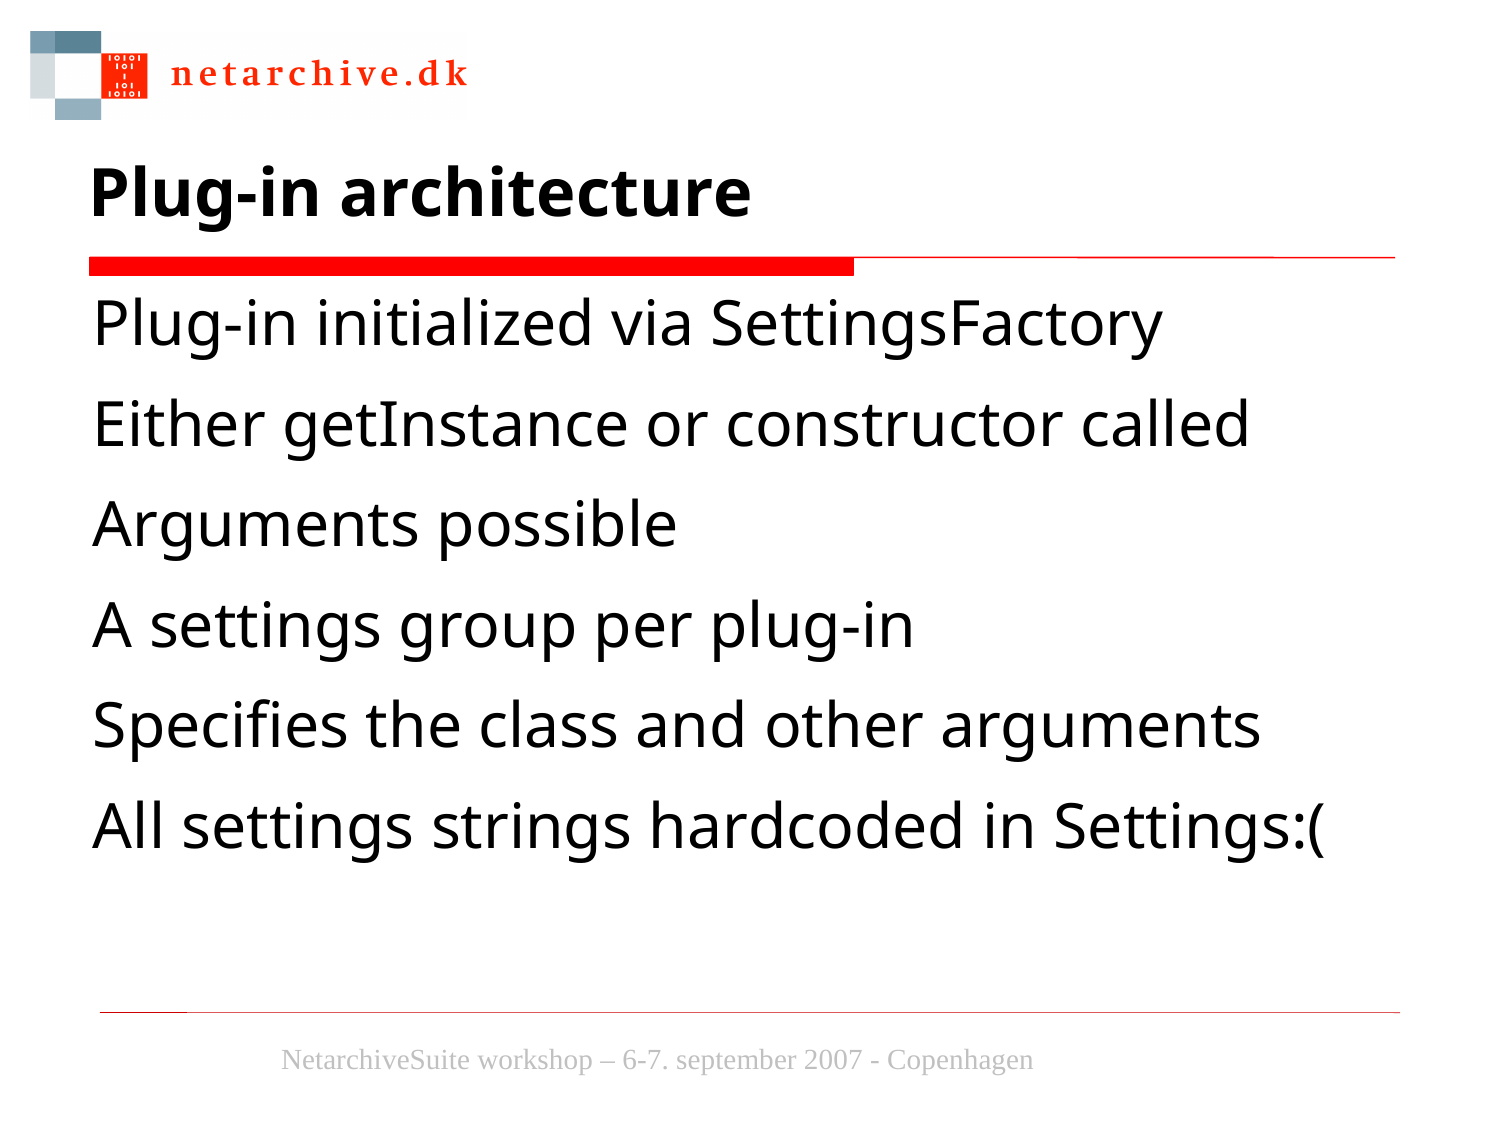

# Plug-in architecture
Plug-in initialized via SettingsFactory
Either getInstance or constructor called
Arguments possible
A settings group per plug-in
Specifies the class and other arguments
All settings strings hardcoded in Settings:(